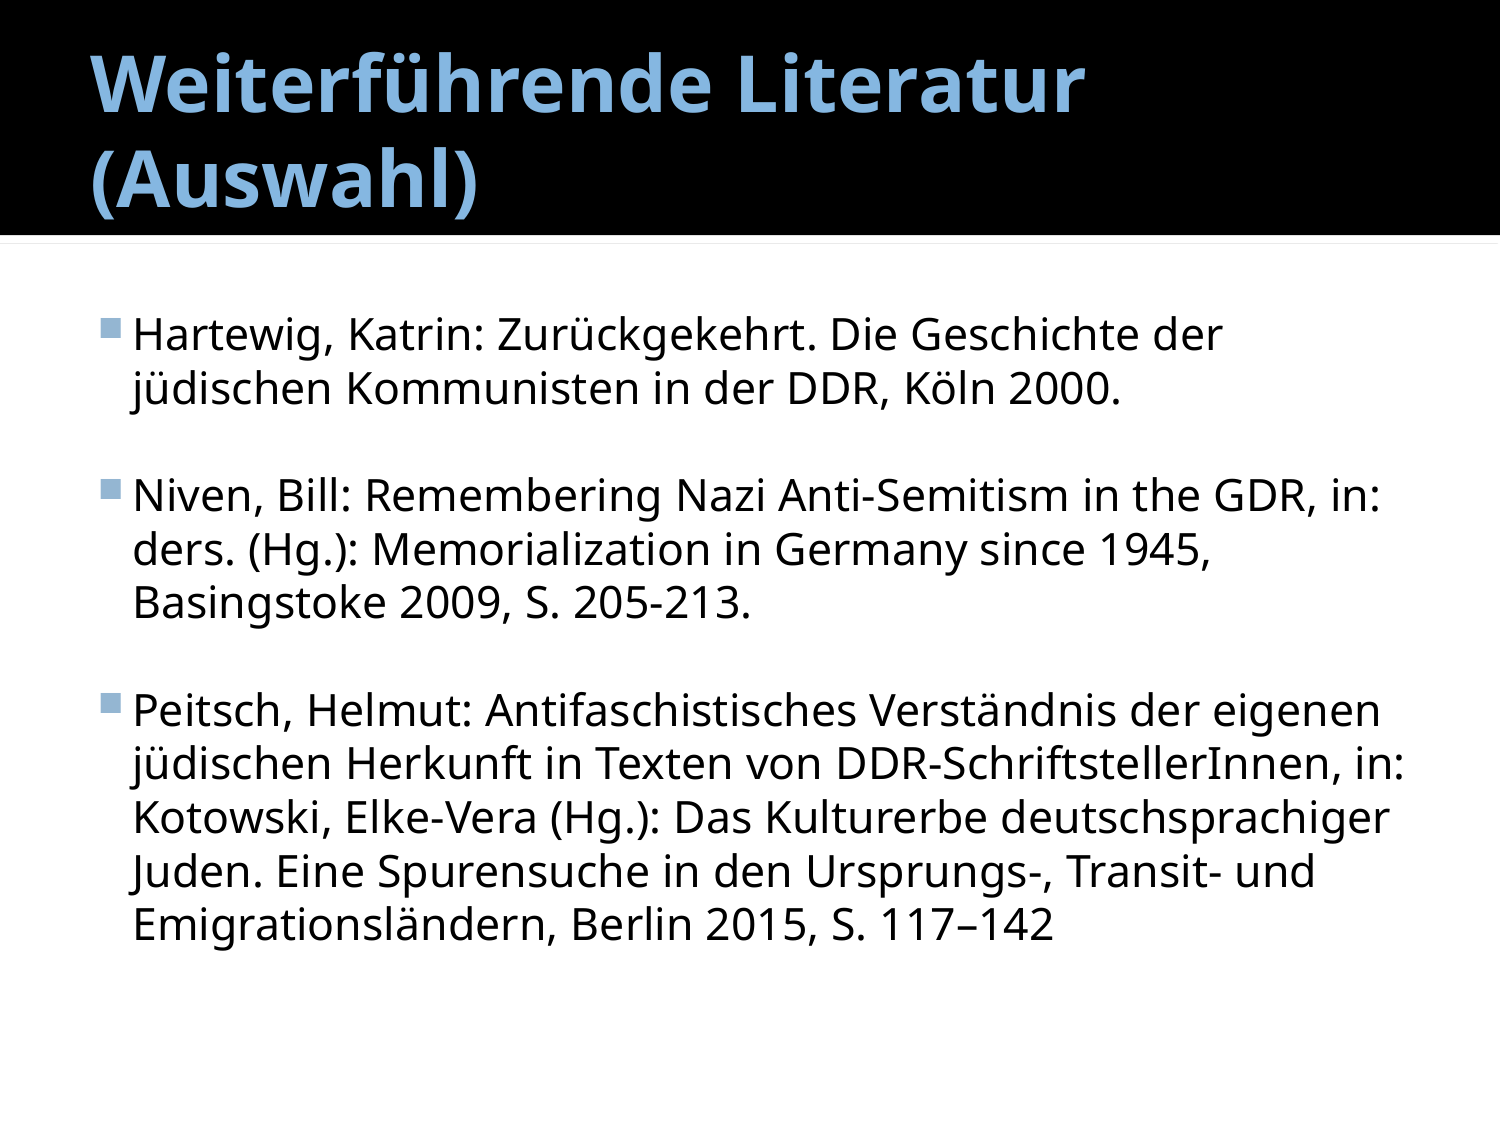

# Weiterführende Literatur (Auswahl)
Hartewig, Katrin: Zurückgekehrt. Die Geschichte der jüdischen Kommunisten in der DDR, Köln 2000.
Niven, Bill: Remembering Nazi Anti-Semitism in the GDR, in: ders. (Hg.): Memorialization in Germany since 1945, Basingstoke 2009, S. 205-213.
Peitsch, Helmut: Antifaschistisches Verständnis der eigenen jüdischen Herkunft in Texten von DDR-SchriftstellerInnen, in: Kotowski, Elke-Vera (Hg.): Das Kulturerbe deutschsprachiger Juden. Eine Spurensuche in den Ursprungs-, Transit- und Emigrationsländern, Berlin 2015, S. 117–142